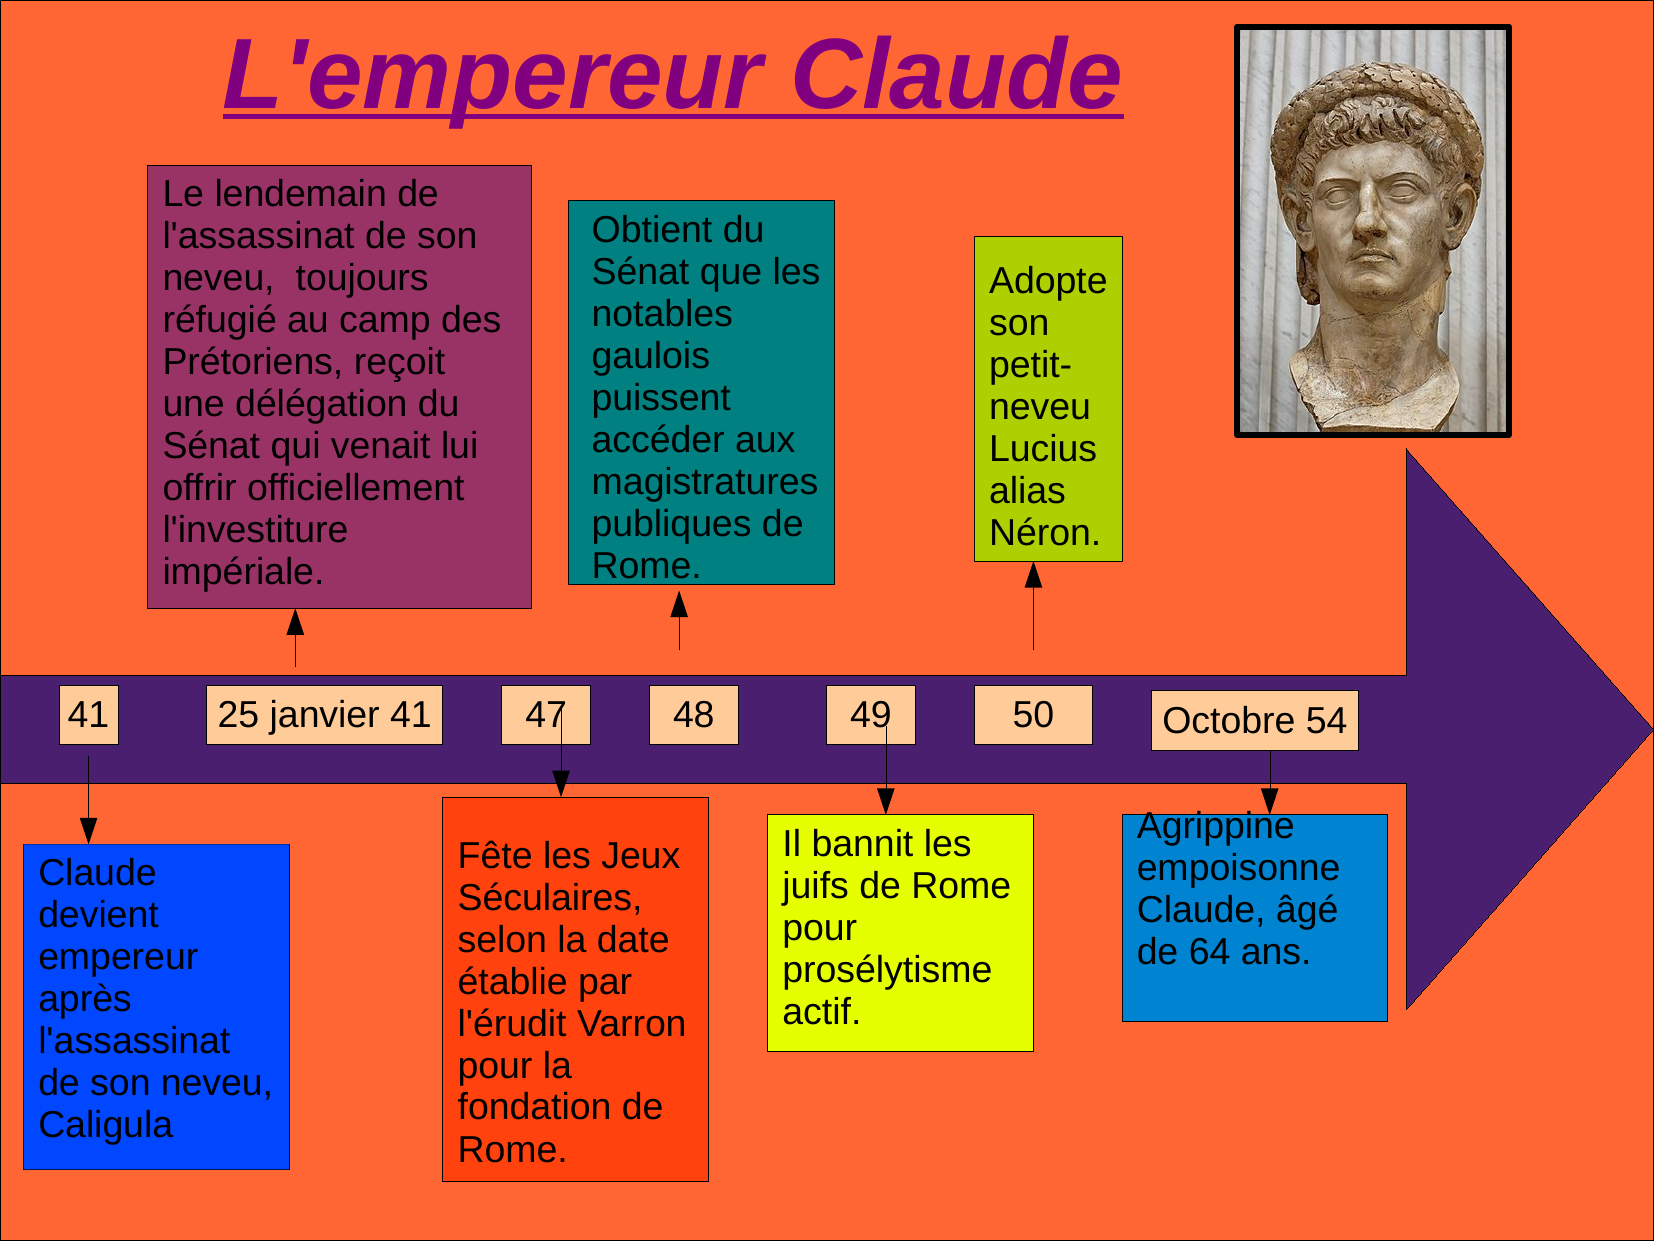

# L'empereur Claude
Le lendemain de l'assassinat de son neveu, toujours réfugié au camp des Prétoriens, reçoit une délégation du Sénat qui venait lui offrir officiellement l'investiture impériale.
Obtient du Sénat que les notables gaulois puissent accéder aux magistratures publiques de Rome.
Adopte son petit-neveu Lucius alias Néron.
41
25 janvier 41
47
48
49
50
Octobre 54
Agrippine empoisonne Claude, âgé de 64 ans.
Il bannit les juifs de Rome pour prosélytisme actif.
Fête les Jeux Séculaires, selon la date établie par l'érudit Varron pour la fondation de Rome.
Claude devient empereur après l'assassinat de son neveu, Caligula